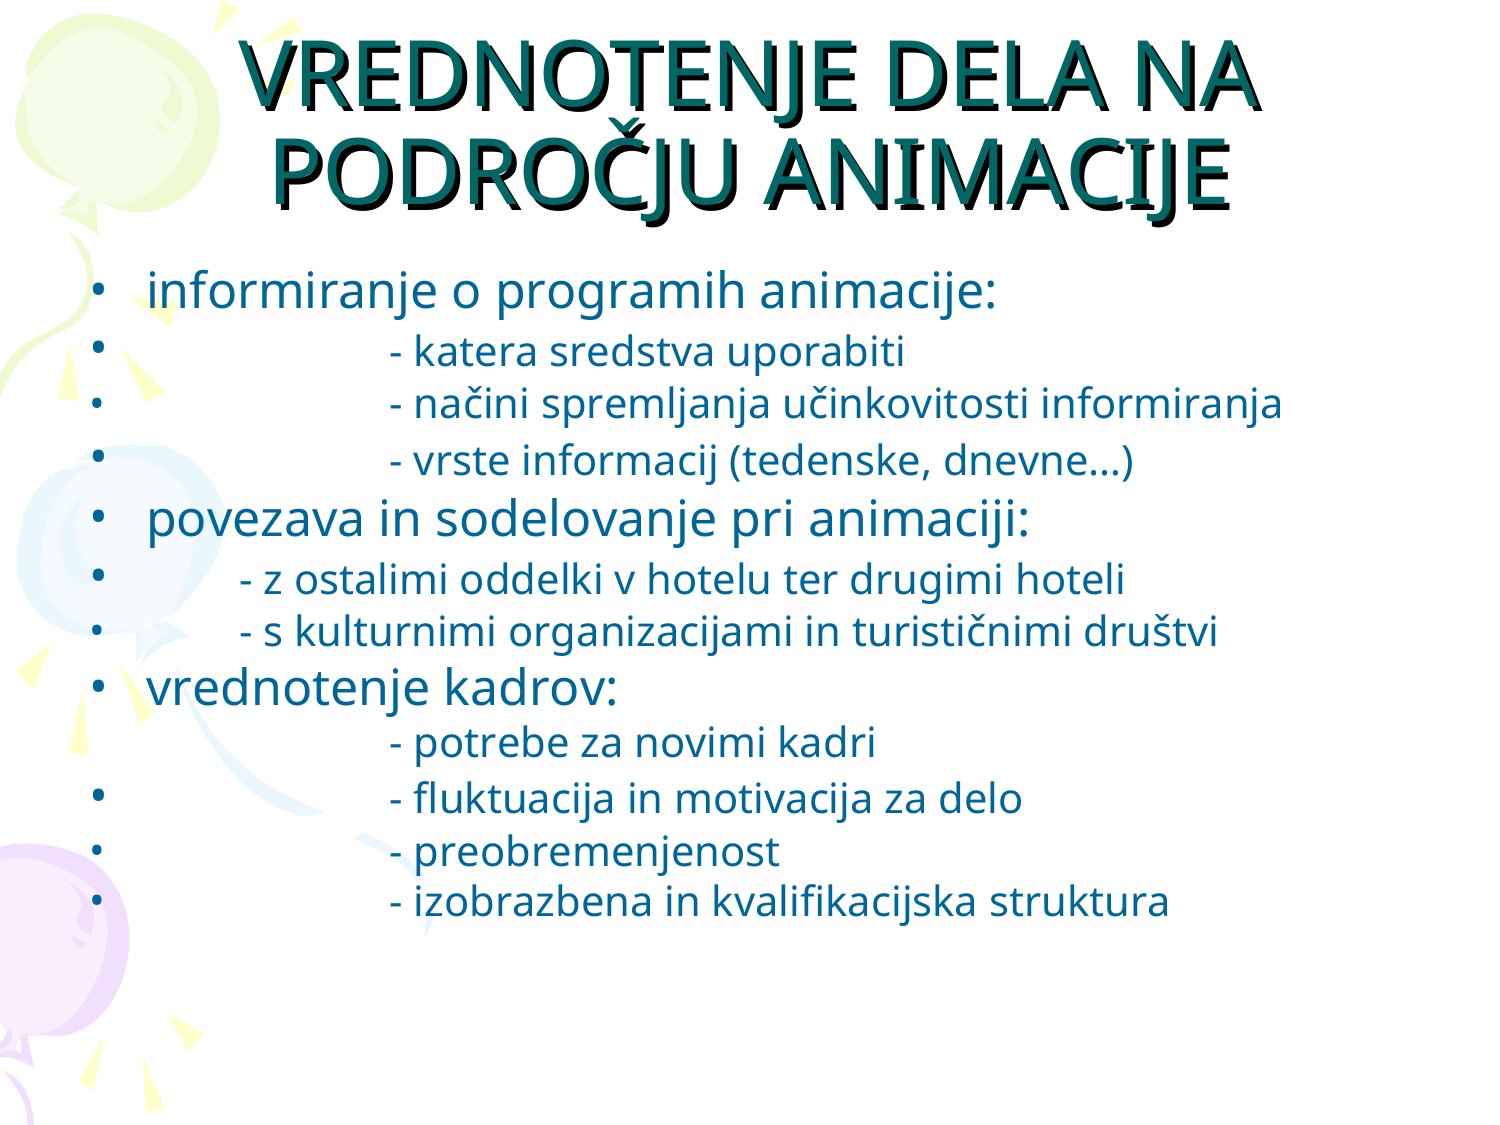

VREDNOTENJE DELA NA PODROČJU ANIMACIJE
# informiranje o programih animacije:
		- katera sredstva uporabiti
		- načini spremljanja učinkovitosti informiranja
		- vrste informacij (tedenske, dnevne…)
povezava in sodelovanje pri animaciji:
	- z ostalimi oddelki v hotelu ter drugimi hoteli
	- s kulturnimi organizacijami in turističnimi društvi
vrednotenje kadrov:
- potrebe za novimi kadri
		- fluktuacija in motivacija za delo
		- preobremenjenost
		- izobrazbena in kvalifikacijska struktura